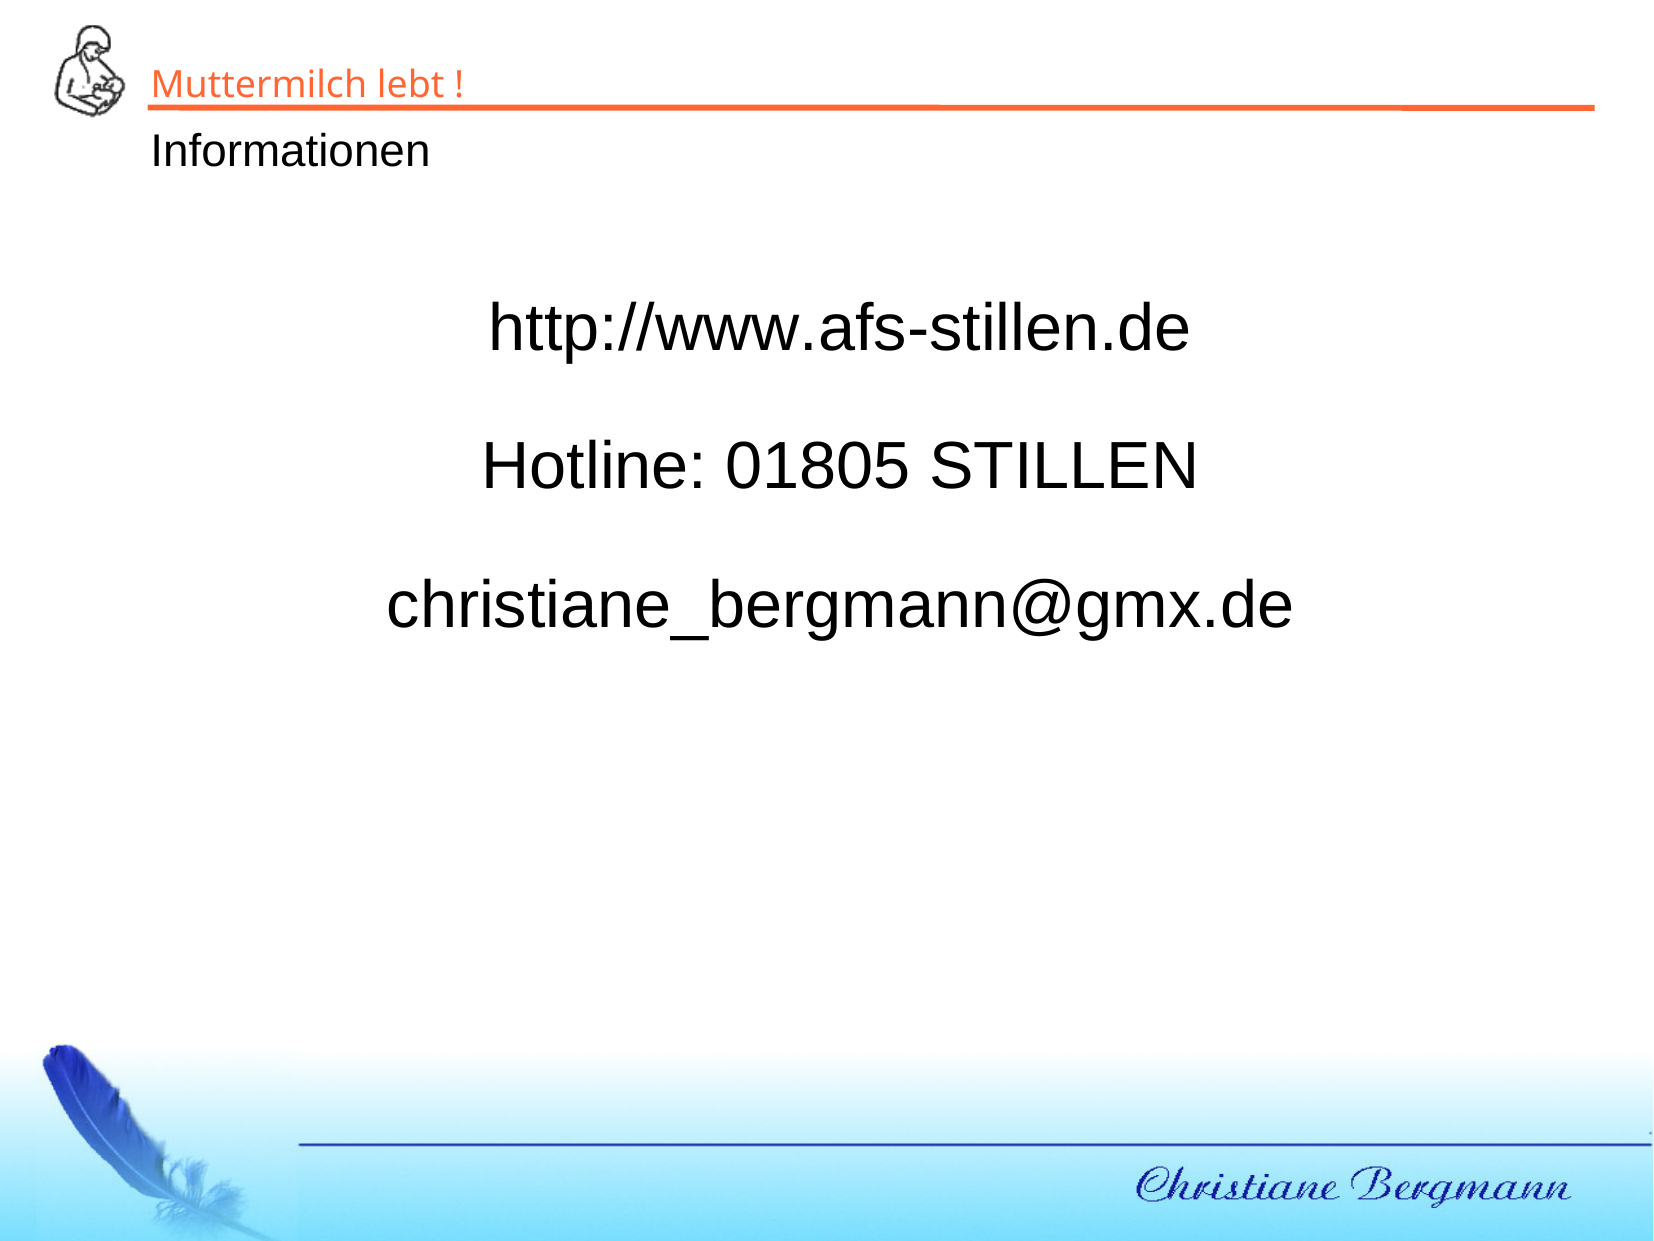

Muttermilch lebt !
Informationen
http://www.afs-stillen.de
Hotline: 01805 STILLEN
christiane_bergmann@gmx.de